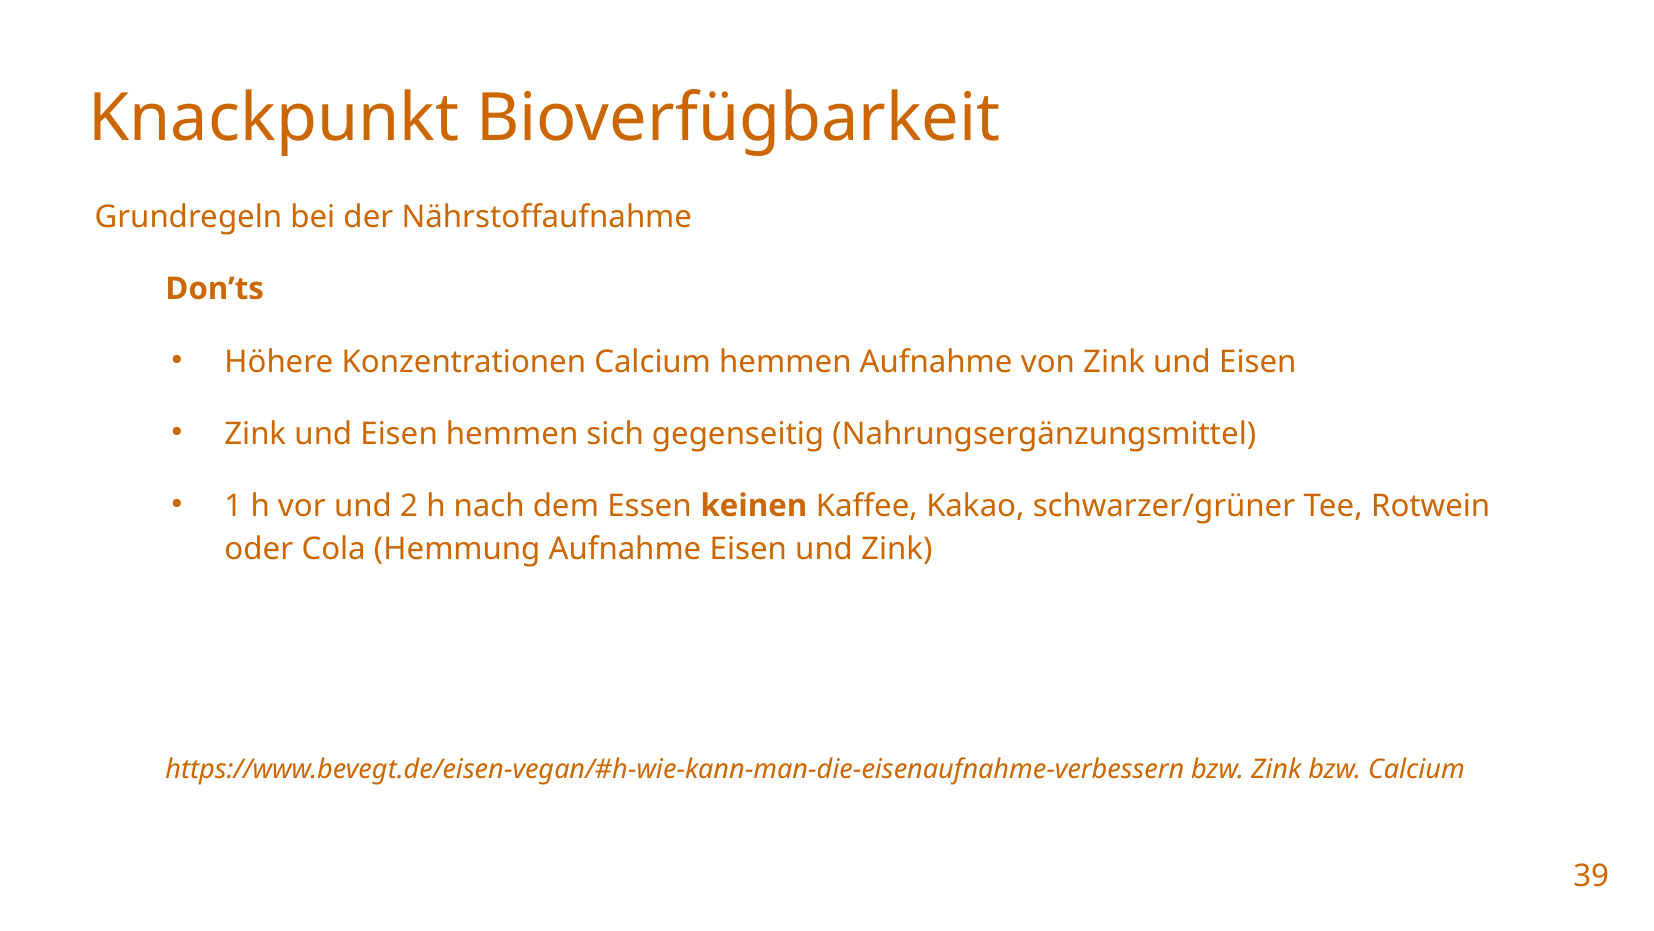

# Knackpunkt Bioverfügbarkeit
Grundregeln bei der Nährstoffaufnahme
Don’ts
Höhere Konzentrationen Calcium hemmen Aufnahme von Zink und Eisen
Zink und Eisen hemmen sich gegenseitig (Nahrungsergänzungsmittel)
1 h vor und 2 h nach dem Essen keinen Kaffee, Kakao, schwarzer/grüner Tee, Rotwein oder Cola (Hemmung Aufnahme Eisen und Zink)
https://www.bevegt.de/eisen-vegan/#h-wie-kann-man-die-eisenaufnahme-verbessern bzw. Zink bzw. Calcium